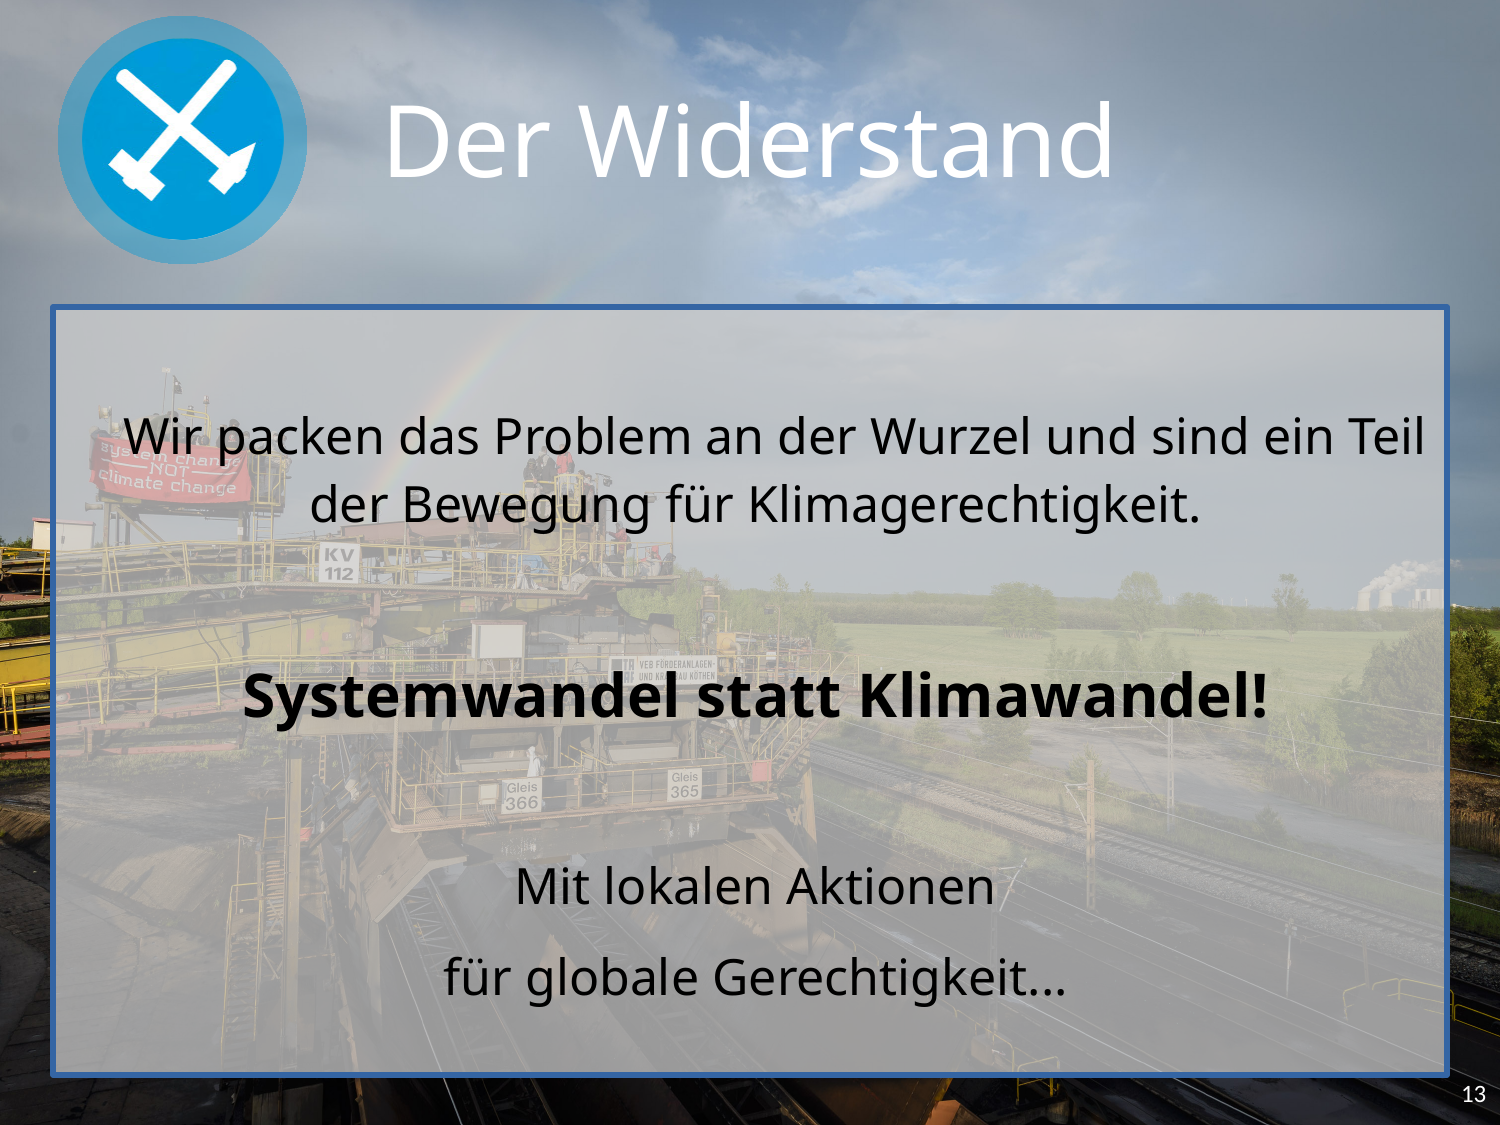

# Der Widerstand
 Wir packen das Problem an der Wurzel und sind ein Teil der Bewegung für Klimagerechtigkeit.
Systemwandel statt Klimawandel!
Mit lokalen Aktionen
für globale Gerechtigkeit...
13